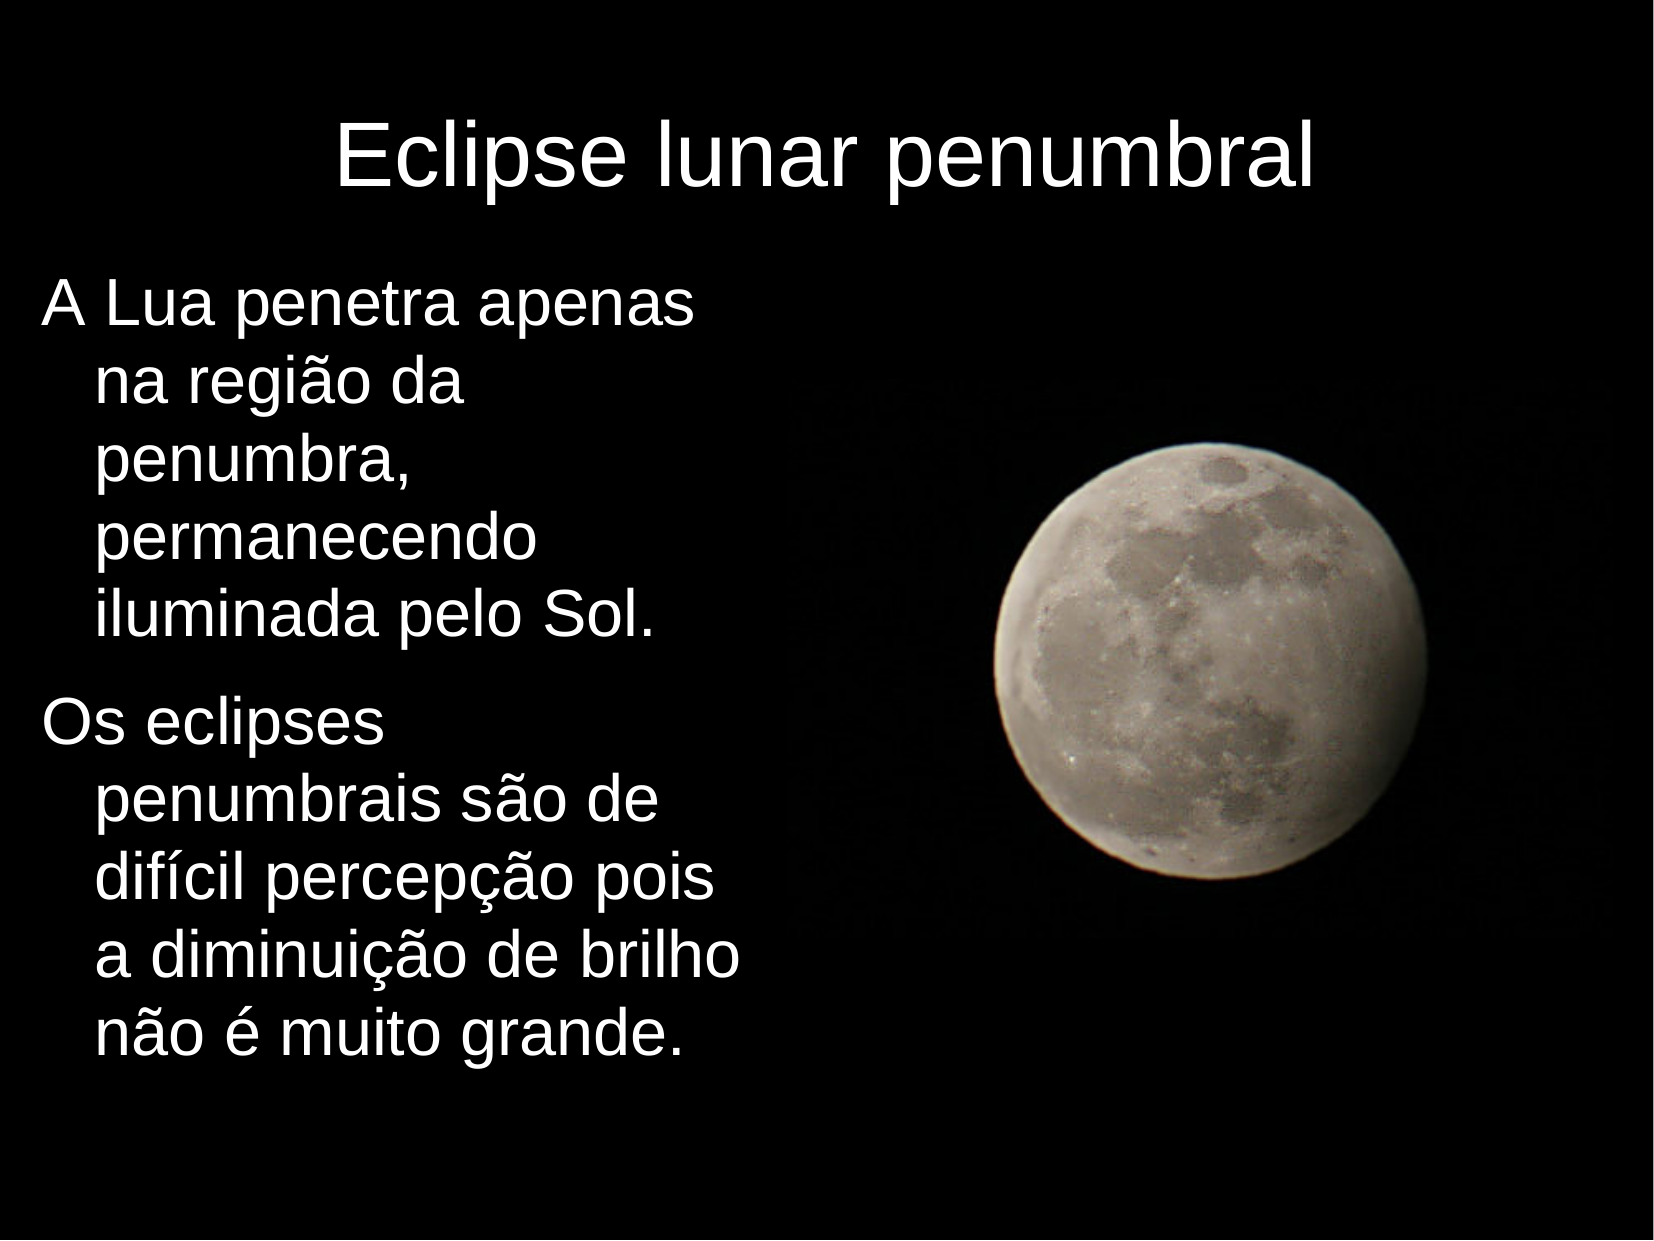

# Eclipse lunar penumbral
A Lua penetra apenas na região da penumbra, permanecendo iluminada pelo Sol.
Os eclipses penumbrais são de difícil percepção pois a diminuição de brilho não é muito grande.